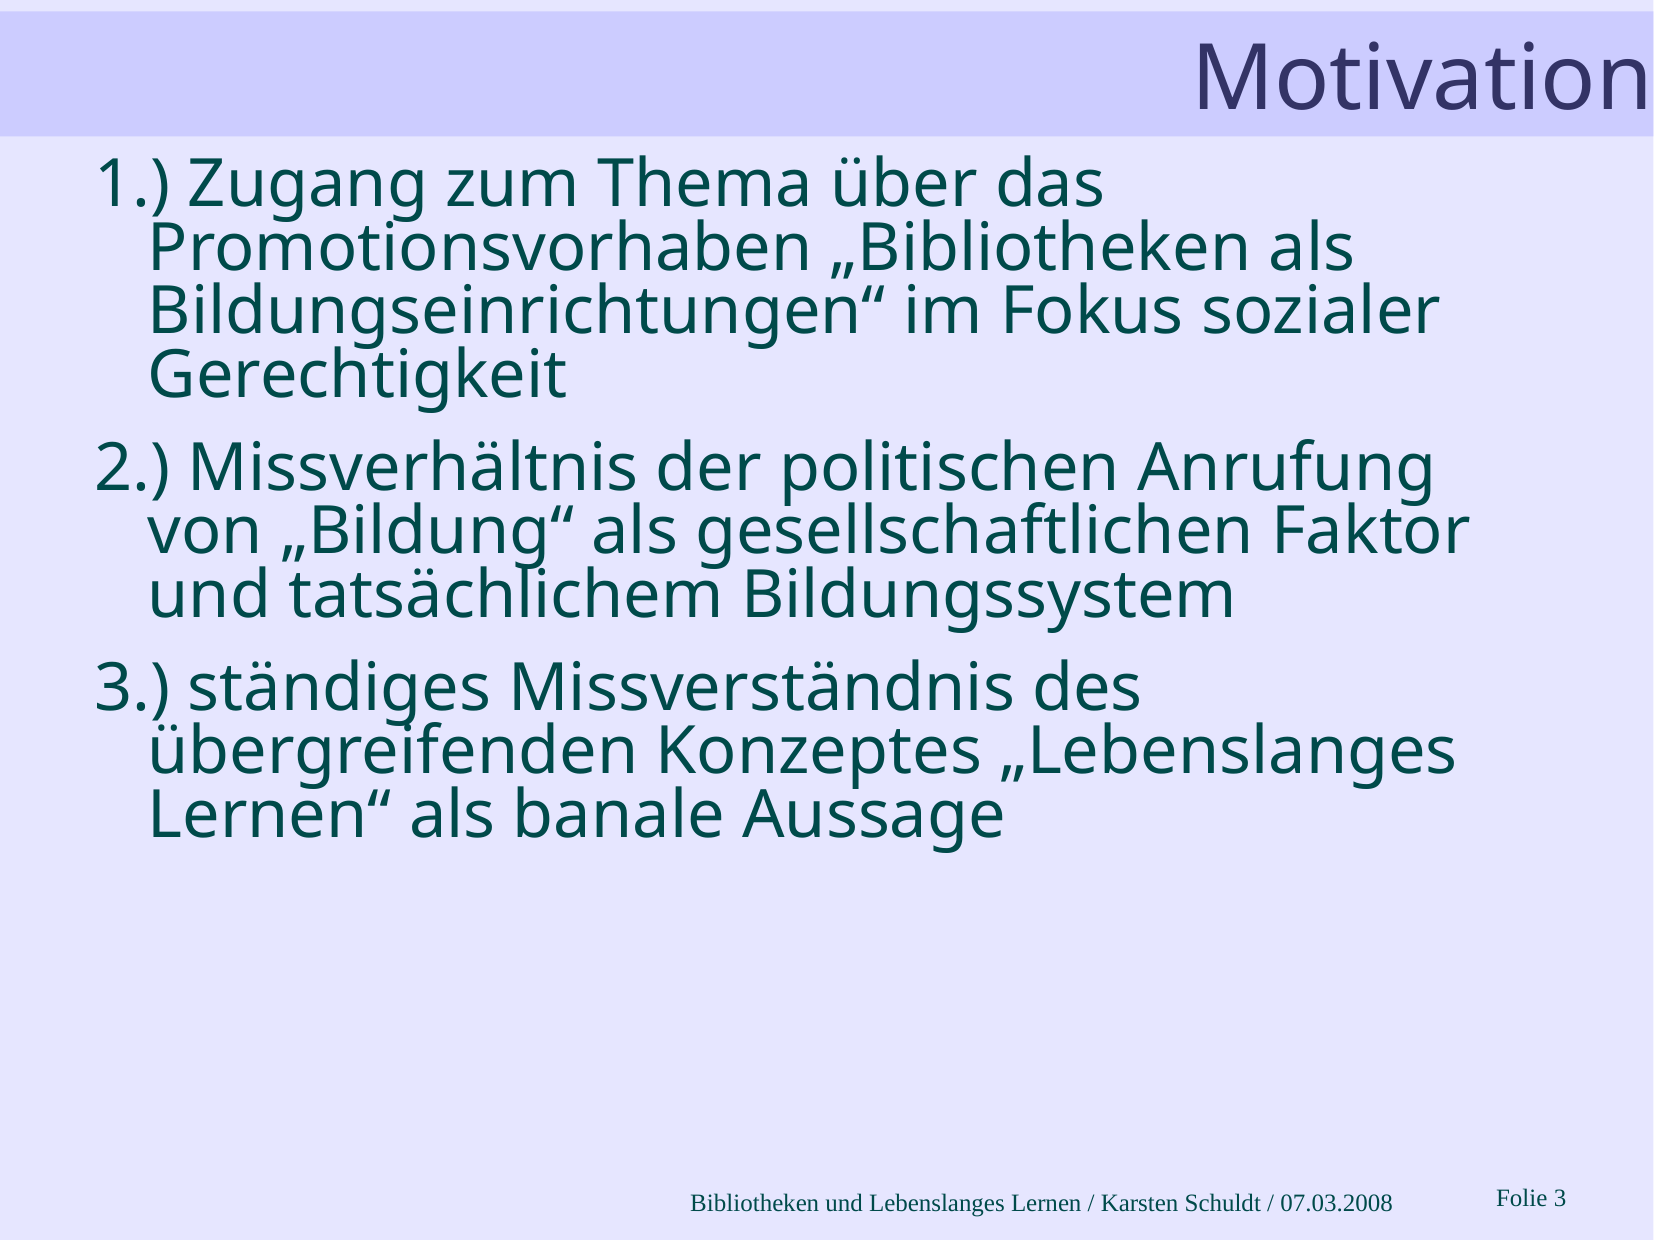

# Motivation
1.) Zugang zum Thema über das Promotionsvorhaben „Bibliotheken als Bildungseinrichtungen“ im Fokus sozialer Gerechtigkeit
2.) Missverhältnis der politischen Anrufung von „Bildung“ als gesellschaftlichen Faktor und tatsächlichem Bildungssystem
3.) ständiges Missverständnis des übergreifenden Konzeptes „Lebenslanges Lernen“ als banale Aussage
3
Bibliotheken und Lebenslanges Lernen / Karsten Schuldt / 07.03.2008